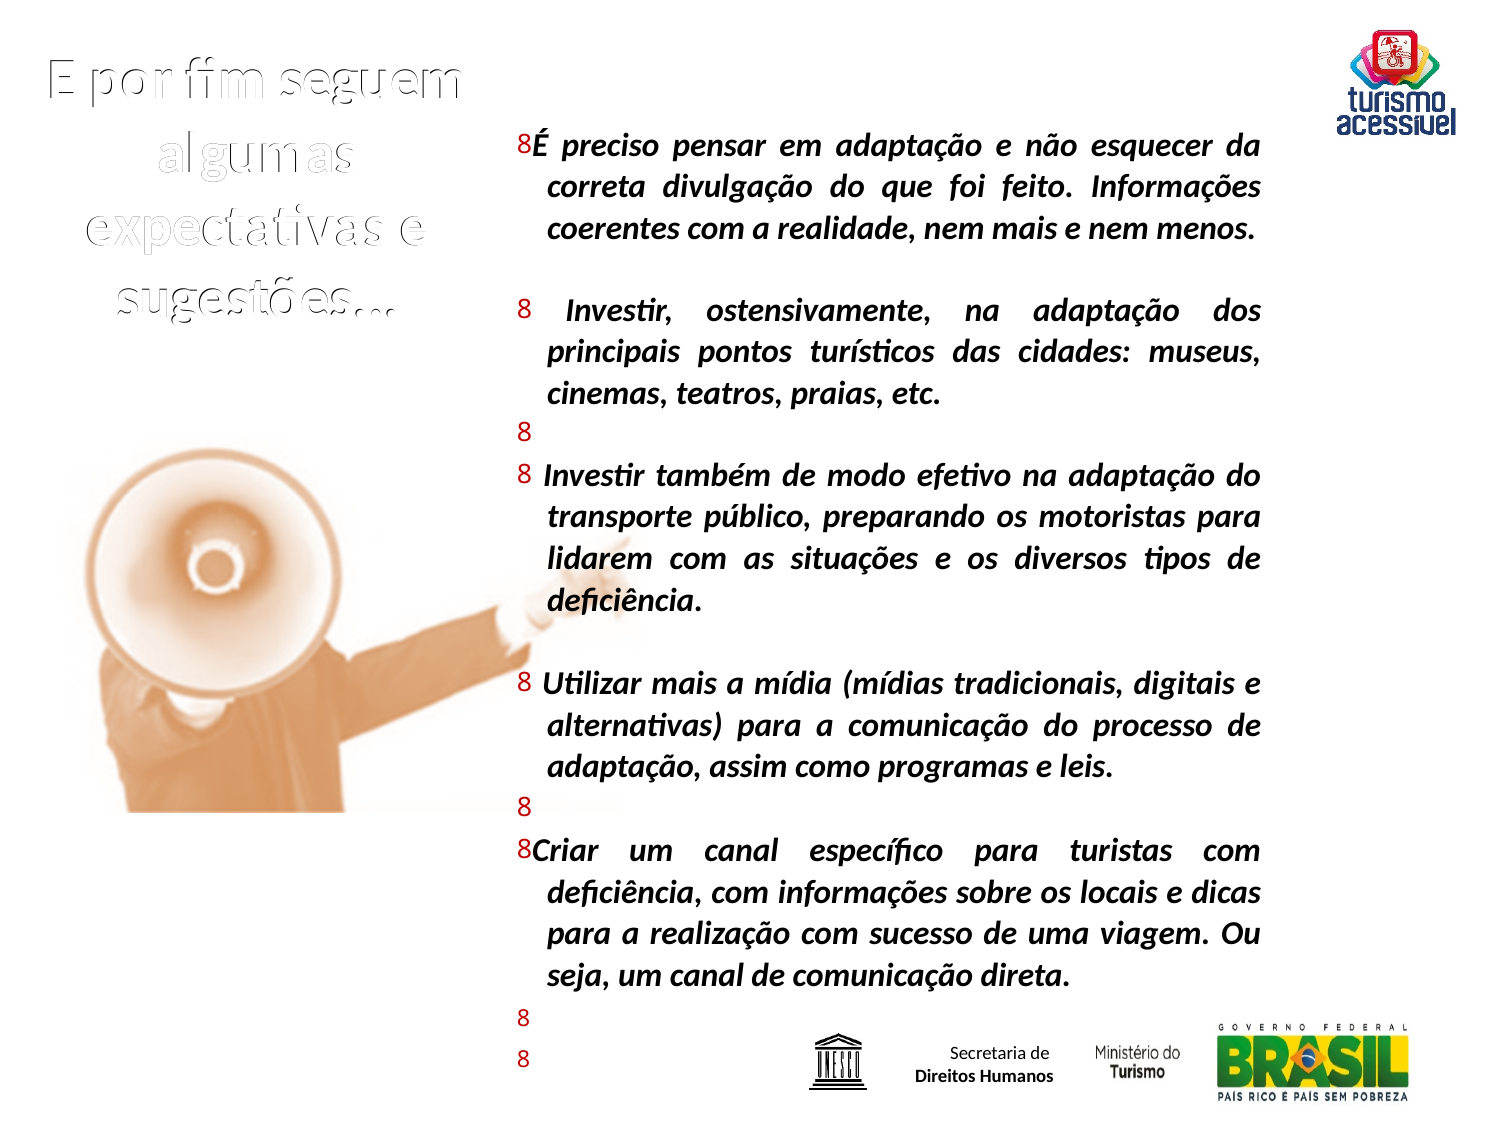

E por fim seguem algumas expectativas e sugestões...
É preciso pensar em adaptação e não esquecer da correta divulgação do que foi feito. Informações coerentes com a realidade, nem mais e nem menos.
 Investir, ostensivamente, na adaptação dos principais pontos turísticos das cidades: museus, cinemas, teatros, praias, etc.
 Investir também de modo efetivo na adaptação do transporte público, preparando os motoristas para lidarem com as situações e os diversos tipos de deficiência.
 Utilizar mais a mídia (mídias tradicionais, digitais e alternativas) para a comunicação do processo de adaptação, assim como programas e leis.
Criar um canal específico para turistas com deficiência, com informações sobre os locais e dicas para a realização com sucesso de uma viagem. Ou seja, um canal de comunicação direta.